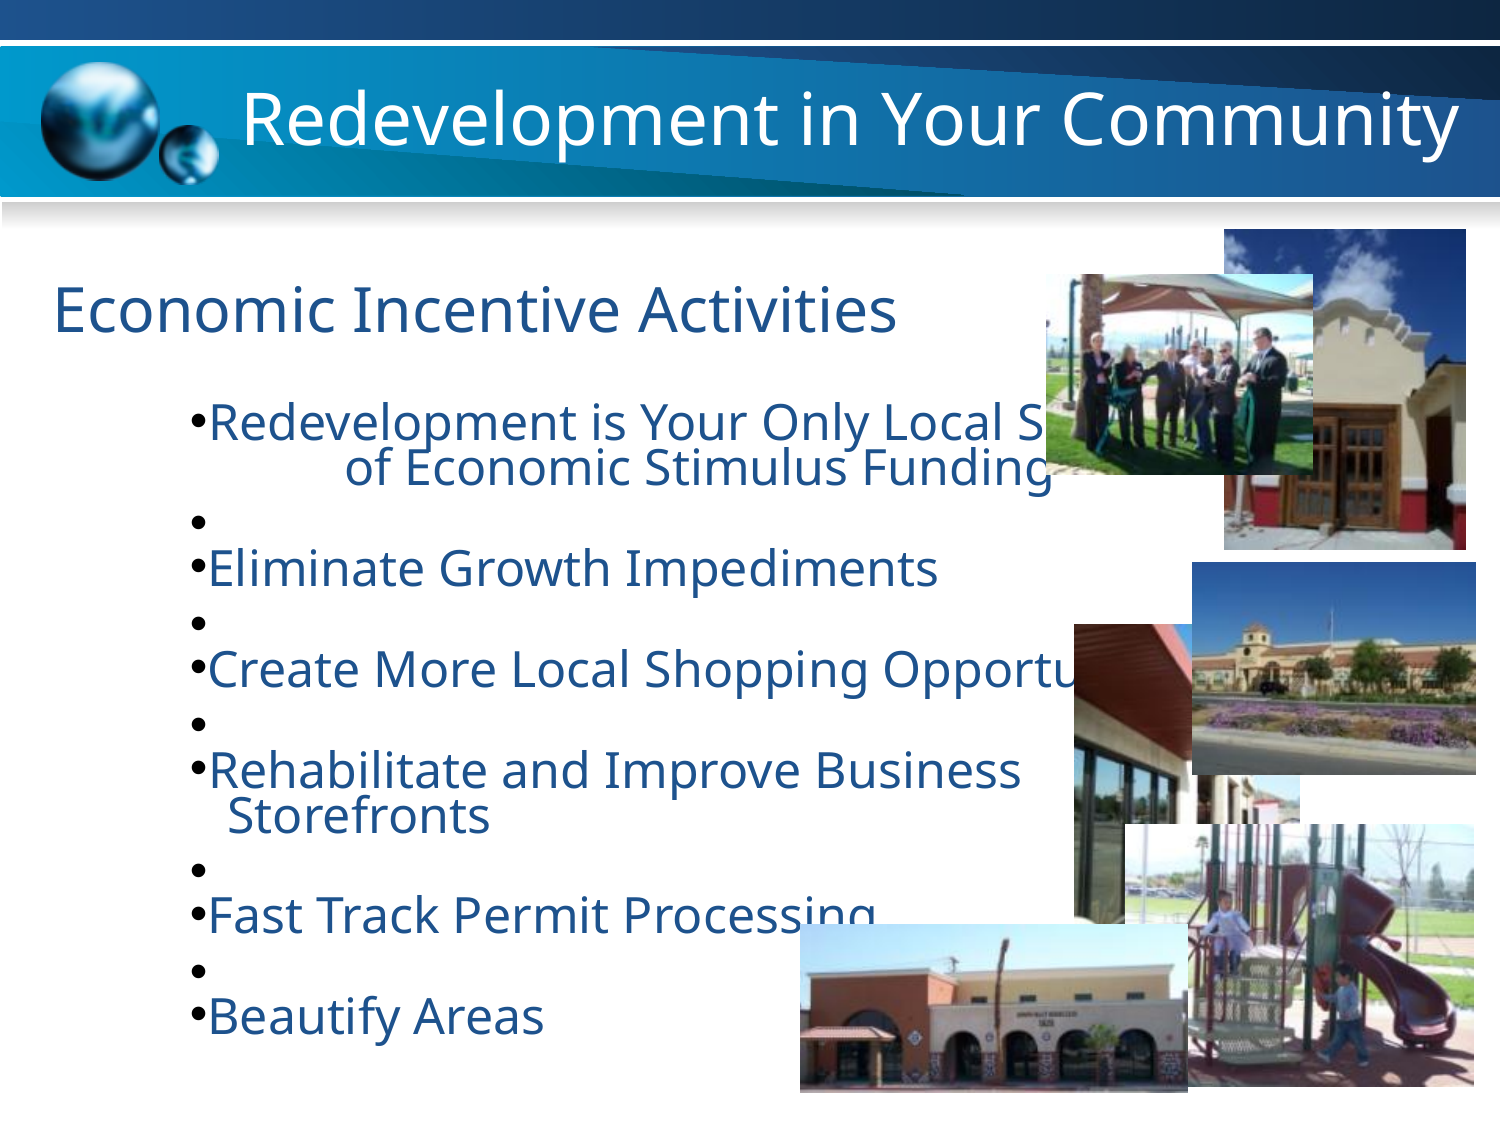

# Redevelopment in Your Community
 Economic Incentive Activities
Redevelopment is Your Only Local Source of Economic Stimulus Funding
Eliminate Growth Impediments
Create More Local Shopping Opportunities
Rehabilitate and Improve Business Storefronts
Fast Track Permit Processing
Beautify Areas